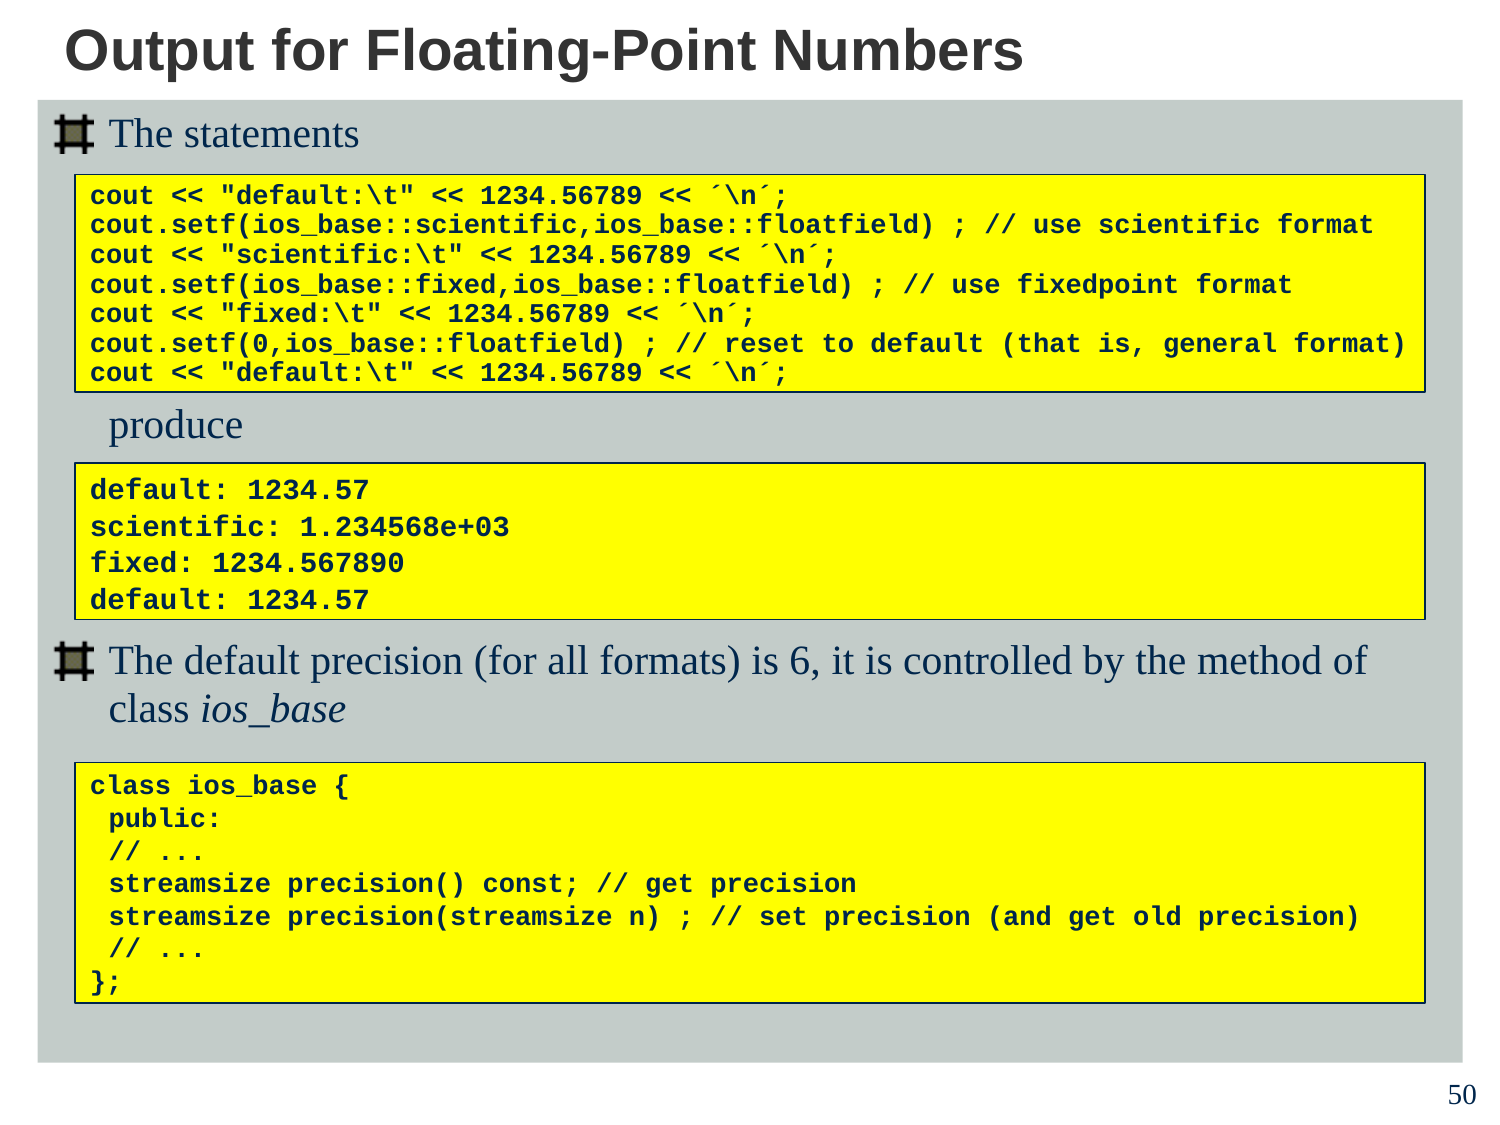

# Output for Floating-Point Numbers
The statements
produce
The default precision (for all formats) is 6, it is controlled by the method of class ios_base
cout << "default:\t" << 1234.56789 << ´\n´;
cout.setf(ios_base::scientific,ios_base::floatfield) ; // use scientific format
cout << "scientific:\t" << 1234.56789 << ´\n´;
cout.setf(ios_base::fixed,ios_base::floatfield) ; // use fixedpoint format
cout << "fixed:\t" << 1234.56789 << ´\n´;
cout.setf(0,ios_base::floatfield) ; // reset to default (that is, general format)
cout << "default:\t" << 1234.56789 << ´\n´;
default: 1234.57
scientific: 1.234568e+03
fixed: 1234.567890
default: 1234.57
class ios_base {
	public:
	// ...
	streamsize precision() const; // get precision
	streamsize precision(streamsize n) ; // set precision (and get old precision)
	// ...
};